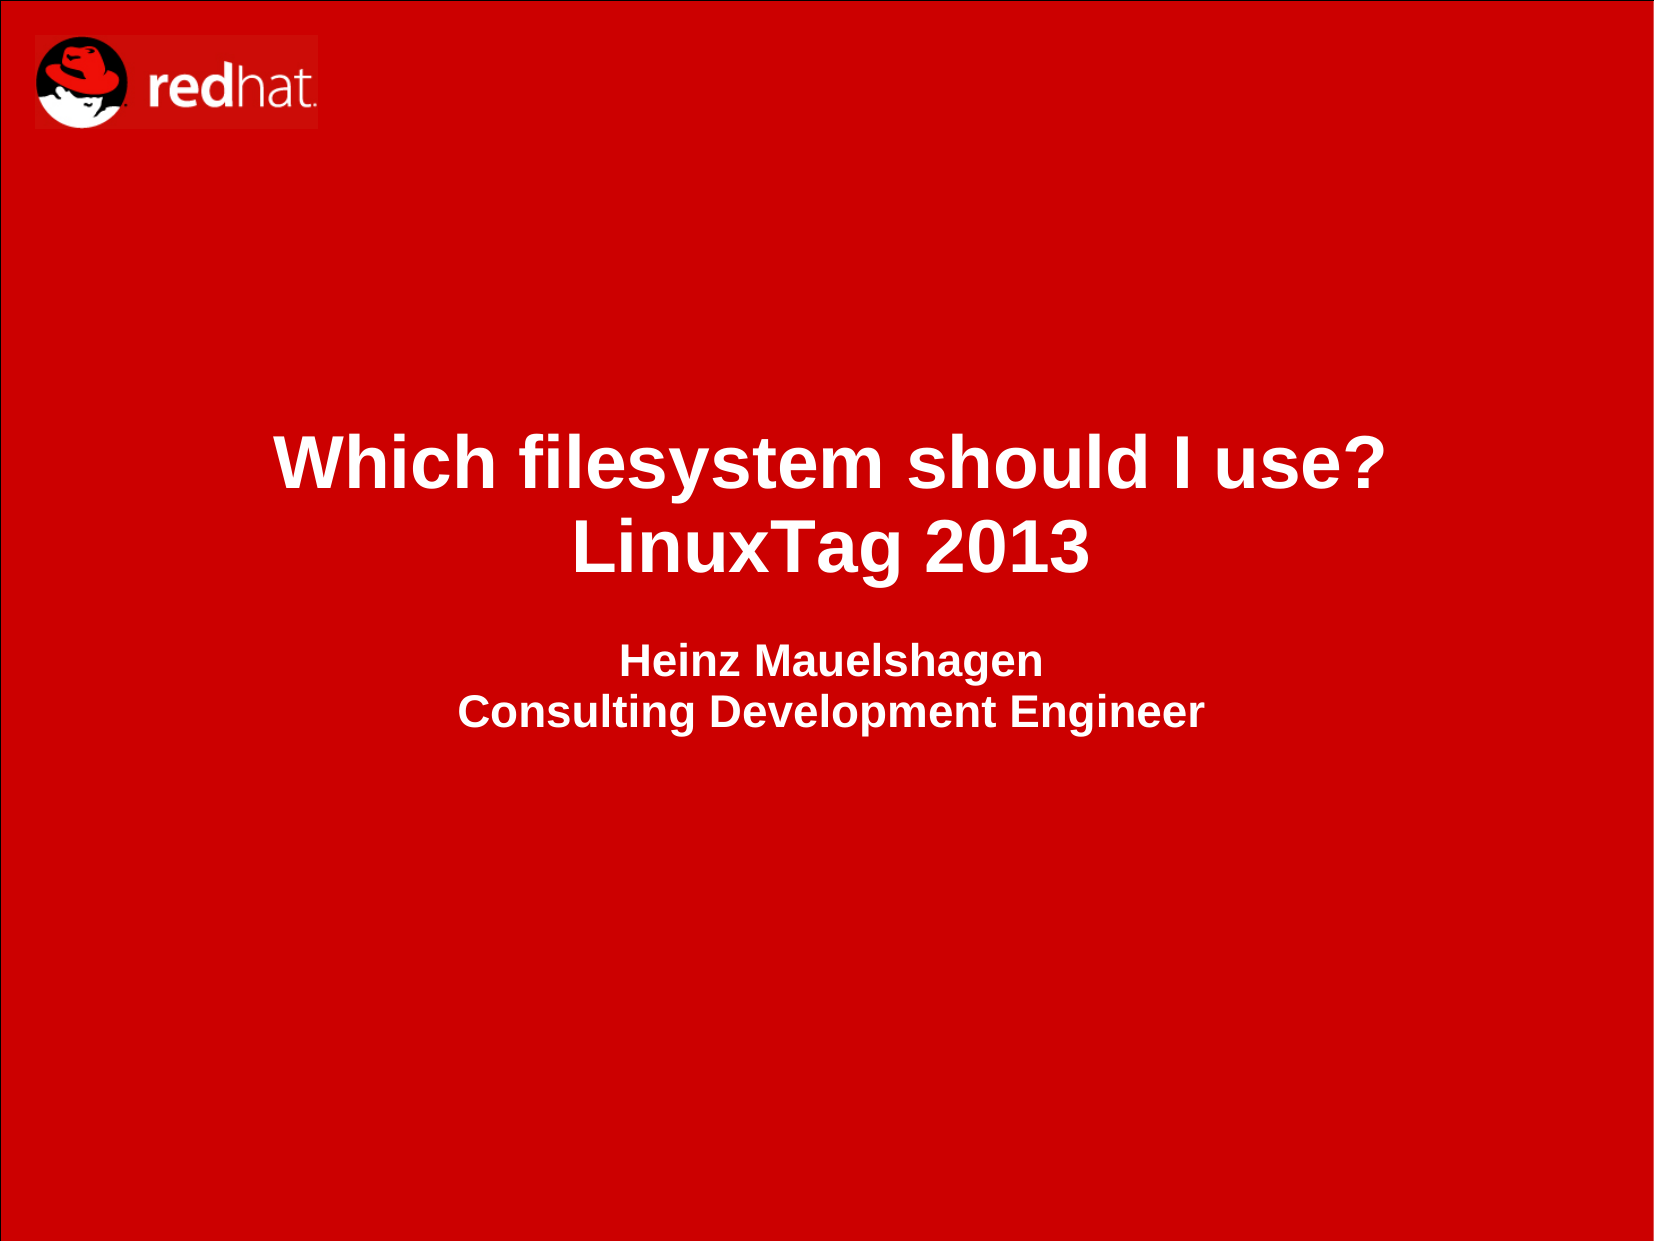

Which filesystem should I use?
LinuxTag 2013
Heinz Mauelshagen
Consulting Development Engineer